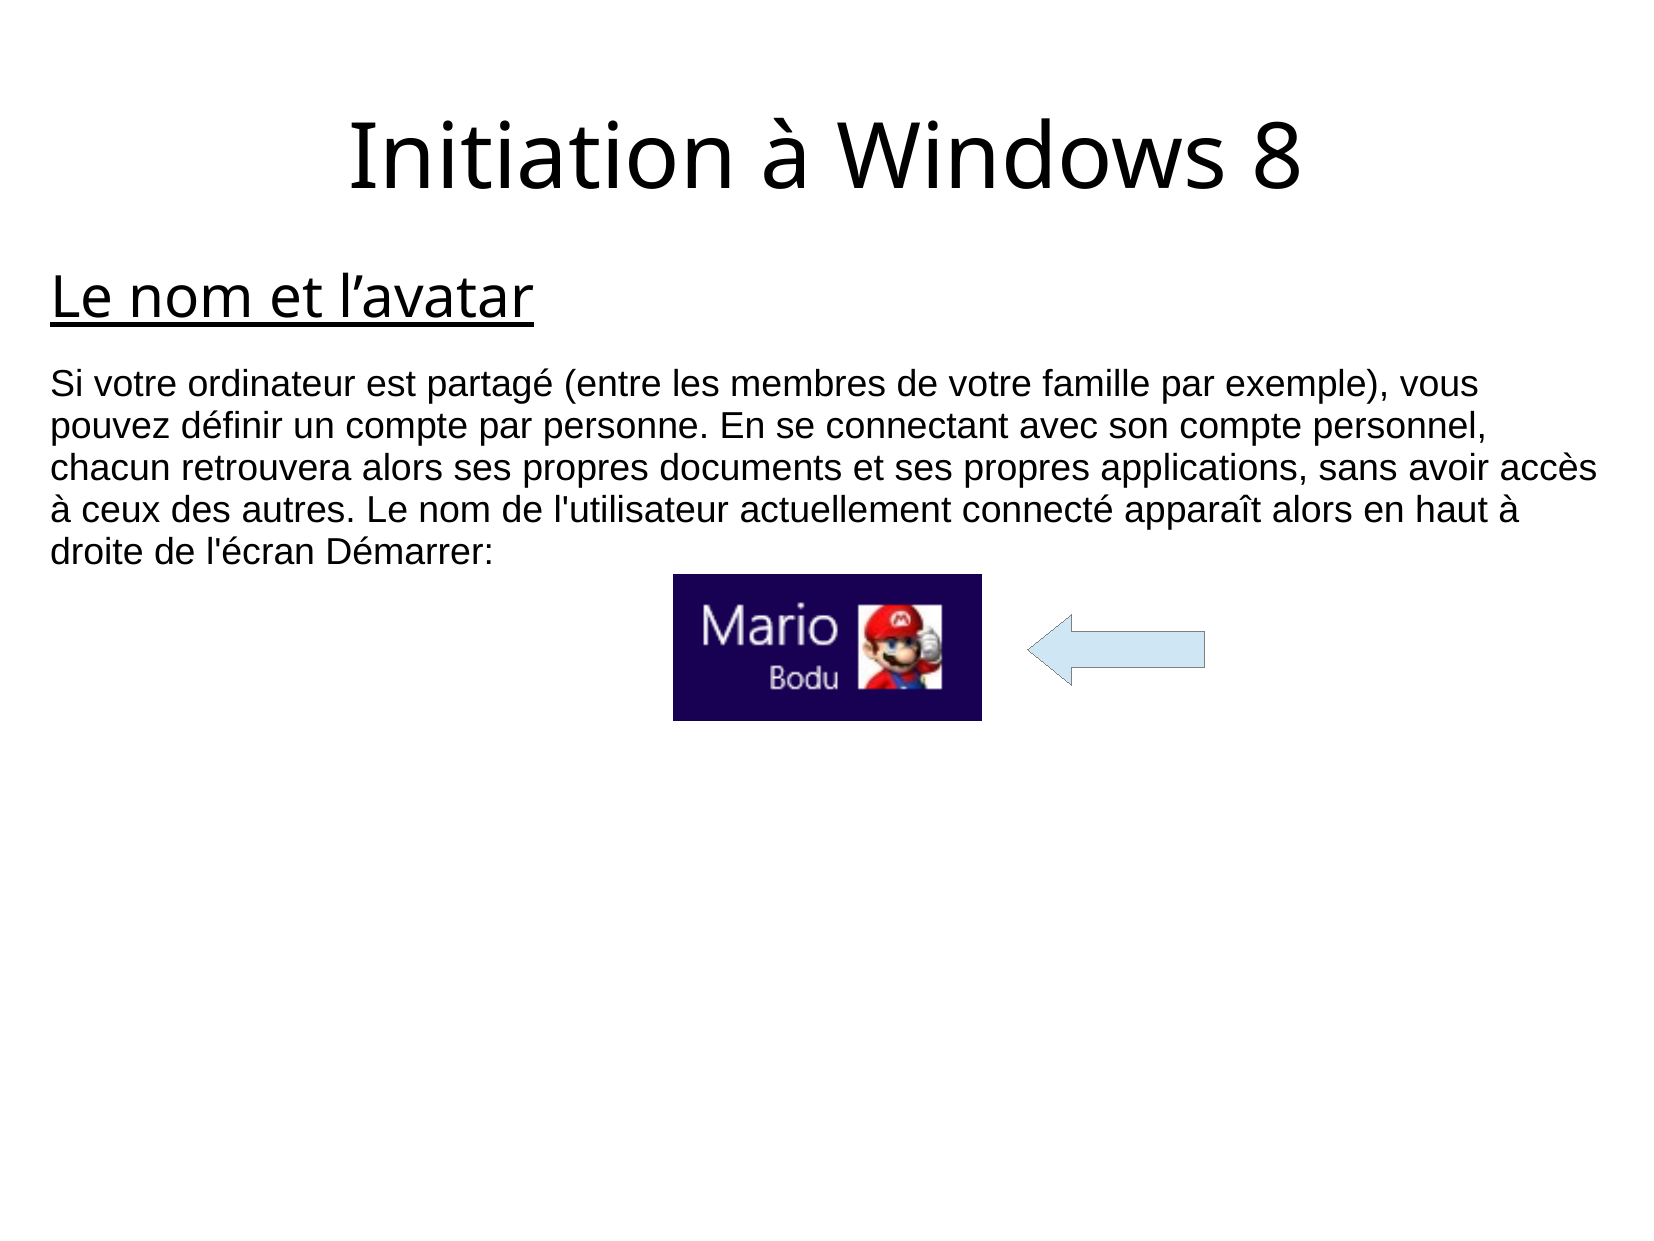

# Initiation à Windows 8
Le nom et l’avatar
Si votre ordinateur est partagé (entre les membres de votre famille par exemple), vous pouvez définir un compte par personne. En se connectant avec son compte personnel, chacun retrouvera alors ses propres documents et ses propres applications, sans avoir accès à ceux des autres. Le nom de l'utilisateur actuellement connecté apparaît alors en haut à droite de l'écran Démarrer: